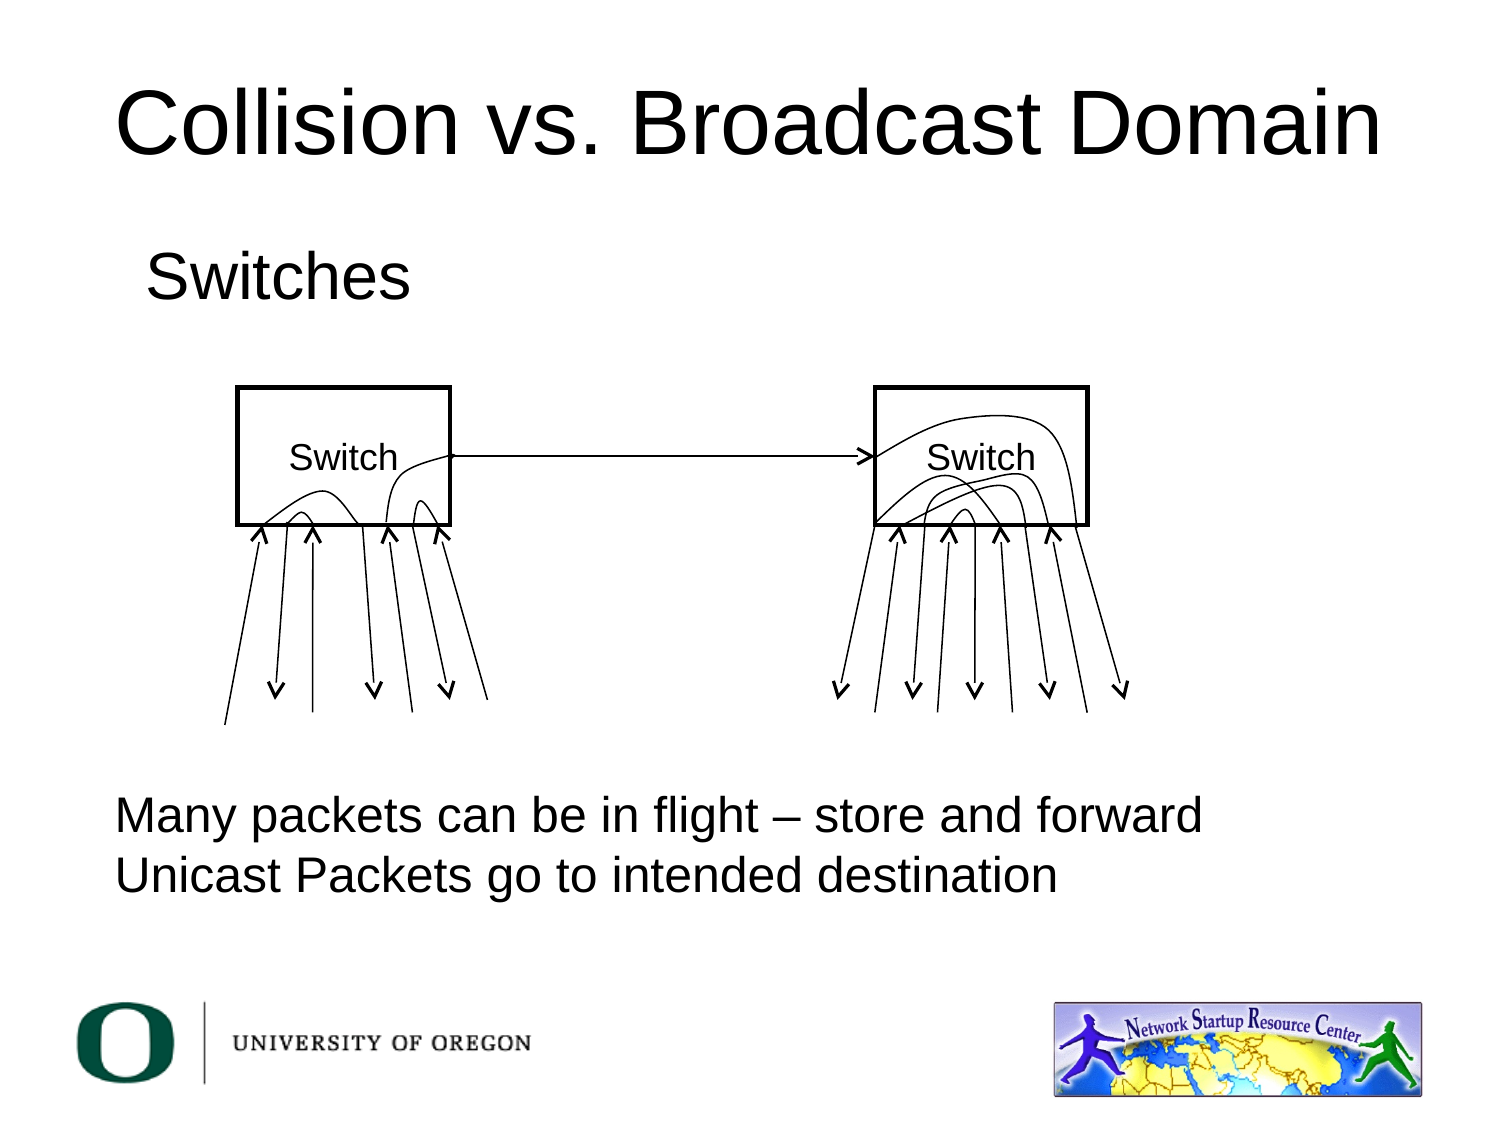

# Collision vs. Broadcast Domain
 Switches
Switch
Switch
Many packets can be in flight – store and forward
Unicast Packets go to intended destination